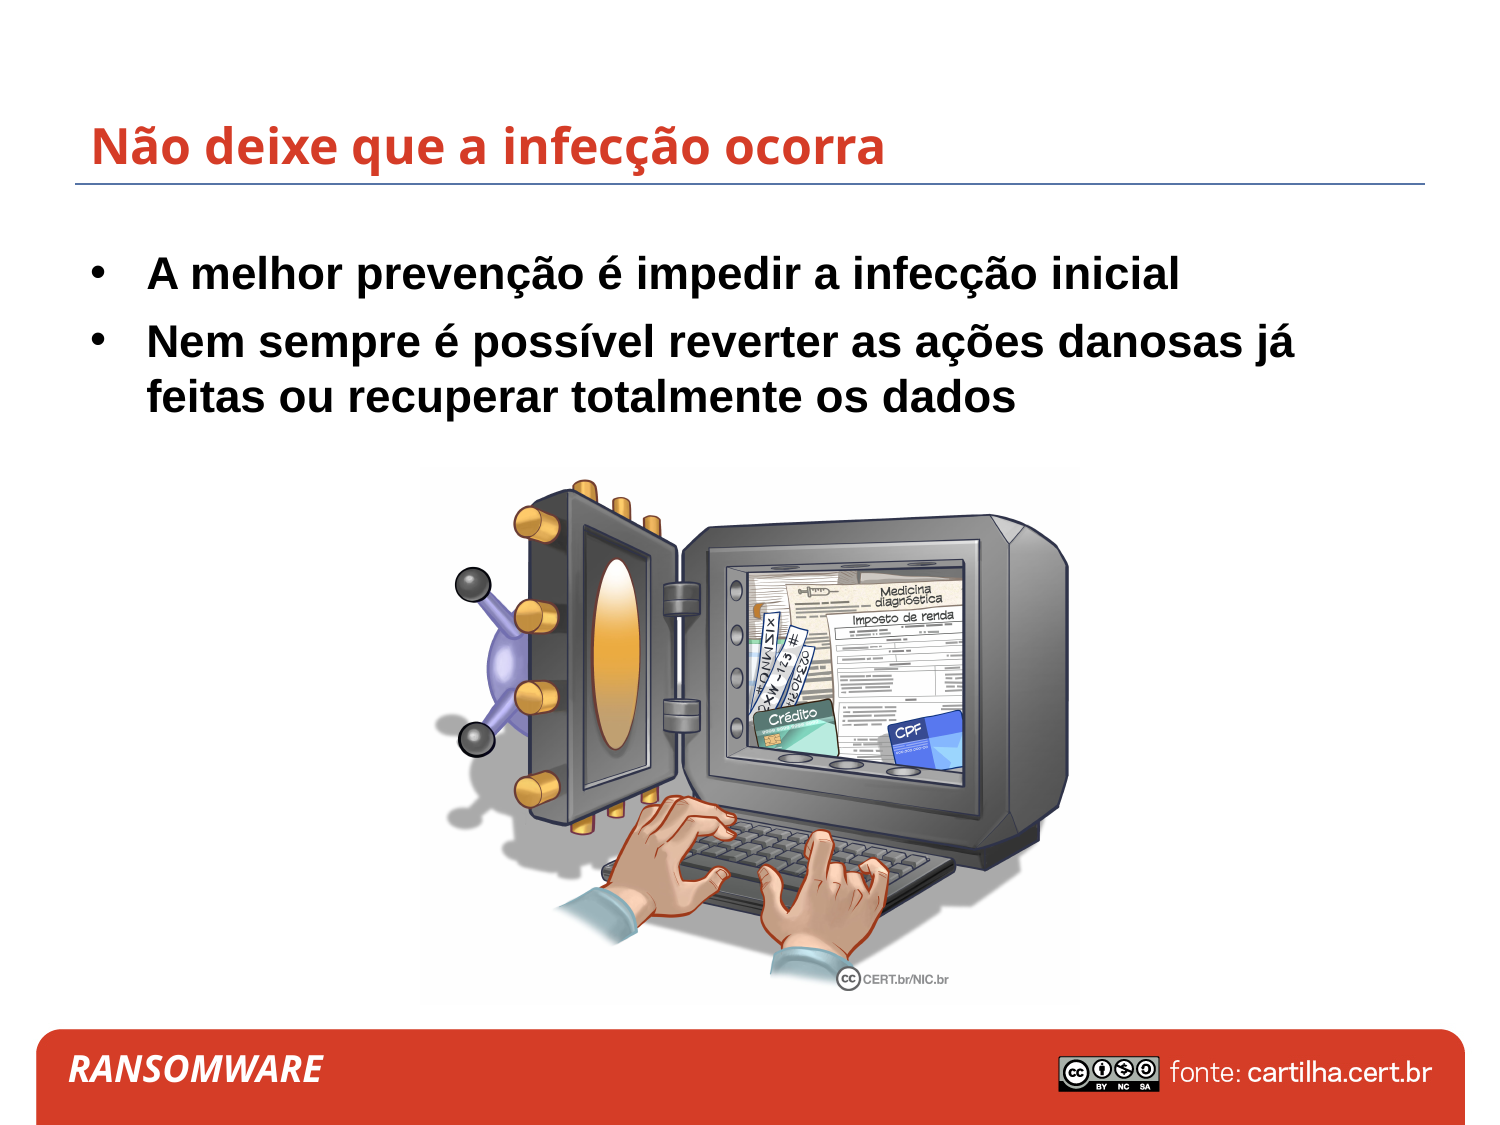

Não deixe que a infecção ocorra
# A melhor prevenção é impedir a infecção inicial
Nem sempre é possível reverter as ações danosas já feitas ou recuperar totalmente os dados